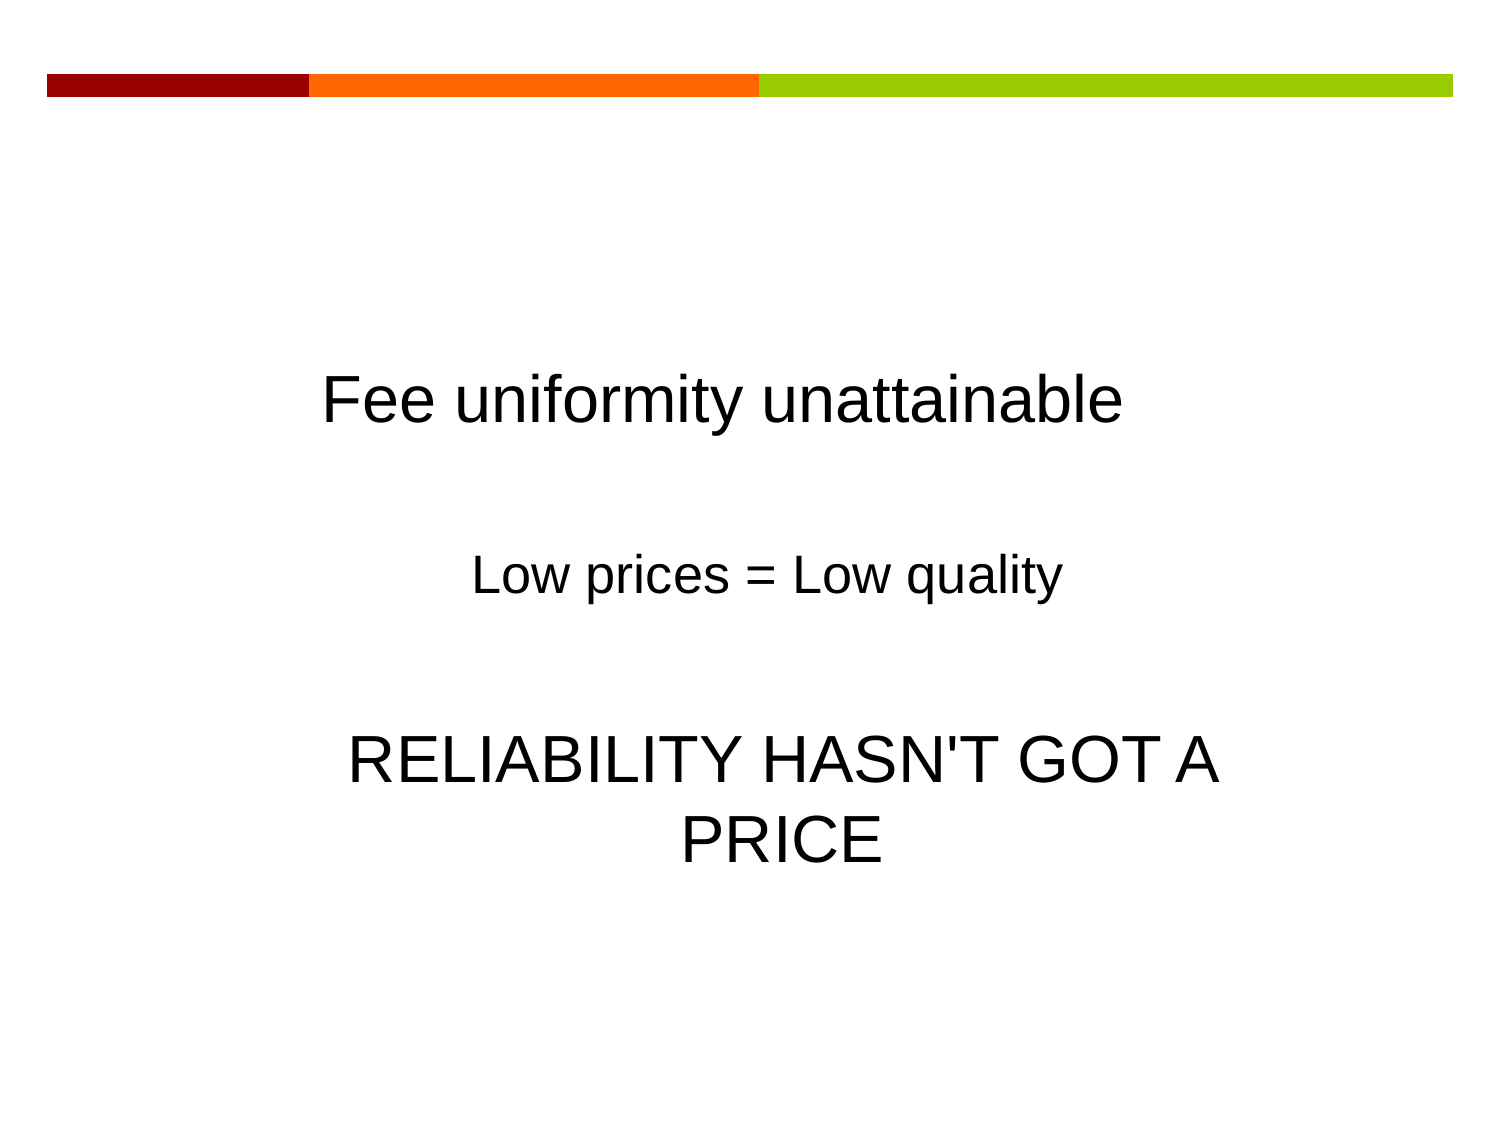

CONSEQUENCES FOR TRANSLATORS
Fee uniformity unattainable
Low prices = Low quality
RELIABILITY HASN'T GOT A PRICE